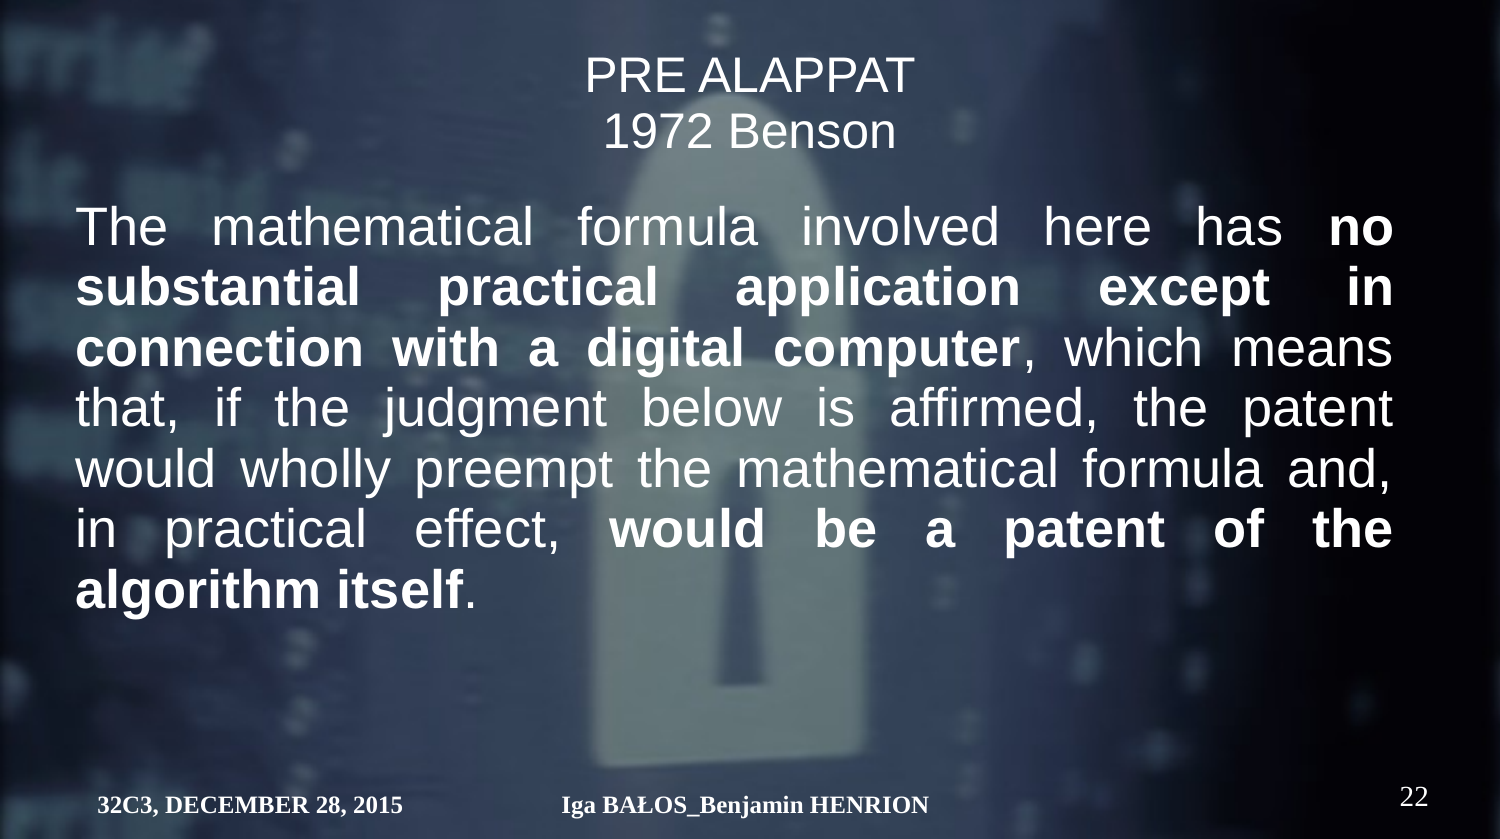

# PRE ALAPPAT 1972 Benson
The mathematical formula involved here has no substantial practical application except in connection with a digital computer, which means that, if the judgment below is affirmed, the patent would wholly preempt the mathematical formula and, in practical effect, would be a patent of the algorithm itself.
22
32C3, DECEMBER 22, 2015
Iga BAŁOS_Benjamin HENRION